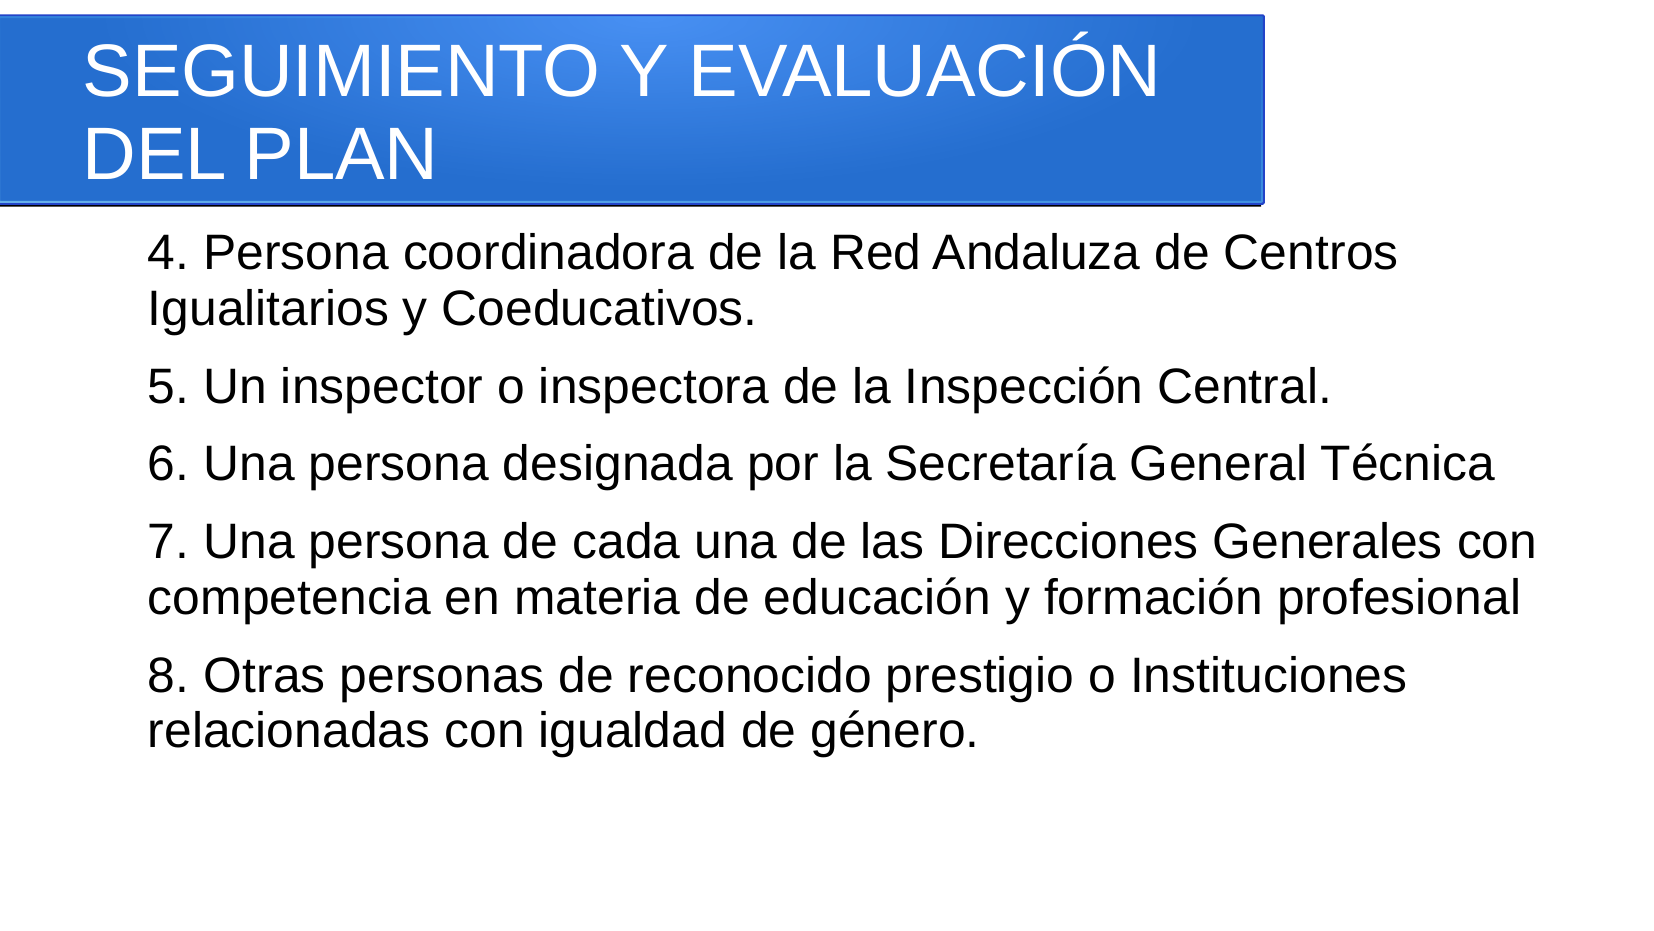

# SEGUIMIENTO Y EVALUACIÓN DEL PLAN
4. Persona coordinadora de la Red Andaluza de Centros Igualitarios y Coeducativos.
5. Un inspector o inspectora de la Inspección Central.
6. Una persona designada por la Secretaría General Técnica
7. Una persona de cada una de las Direcciones Generales con competencia en materia de educación y formación profesional
8. Otras personas de reconocido prestigio o Instituciones relacionadas con igualdad de género.